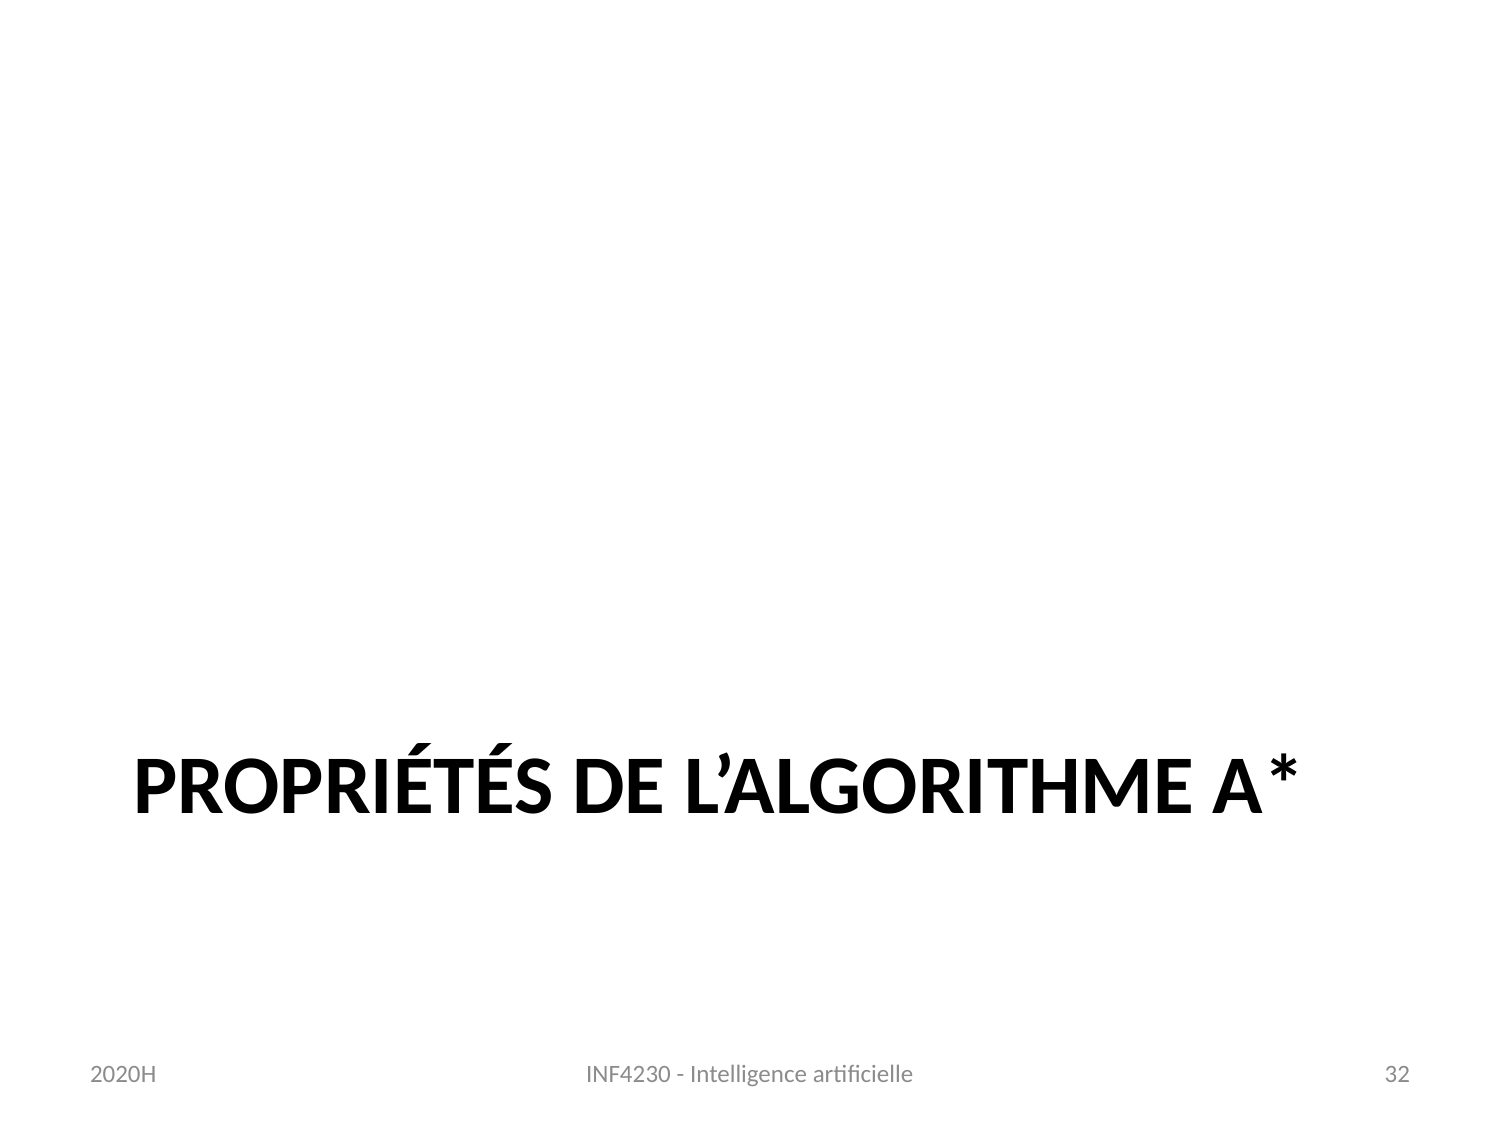

# Propriétés de l’algorithme A*
2020H
INF4230 - Intelligence artificielle